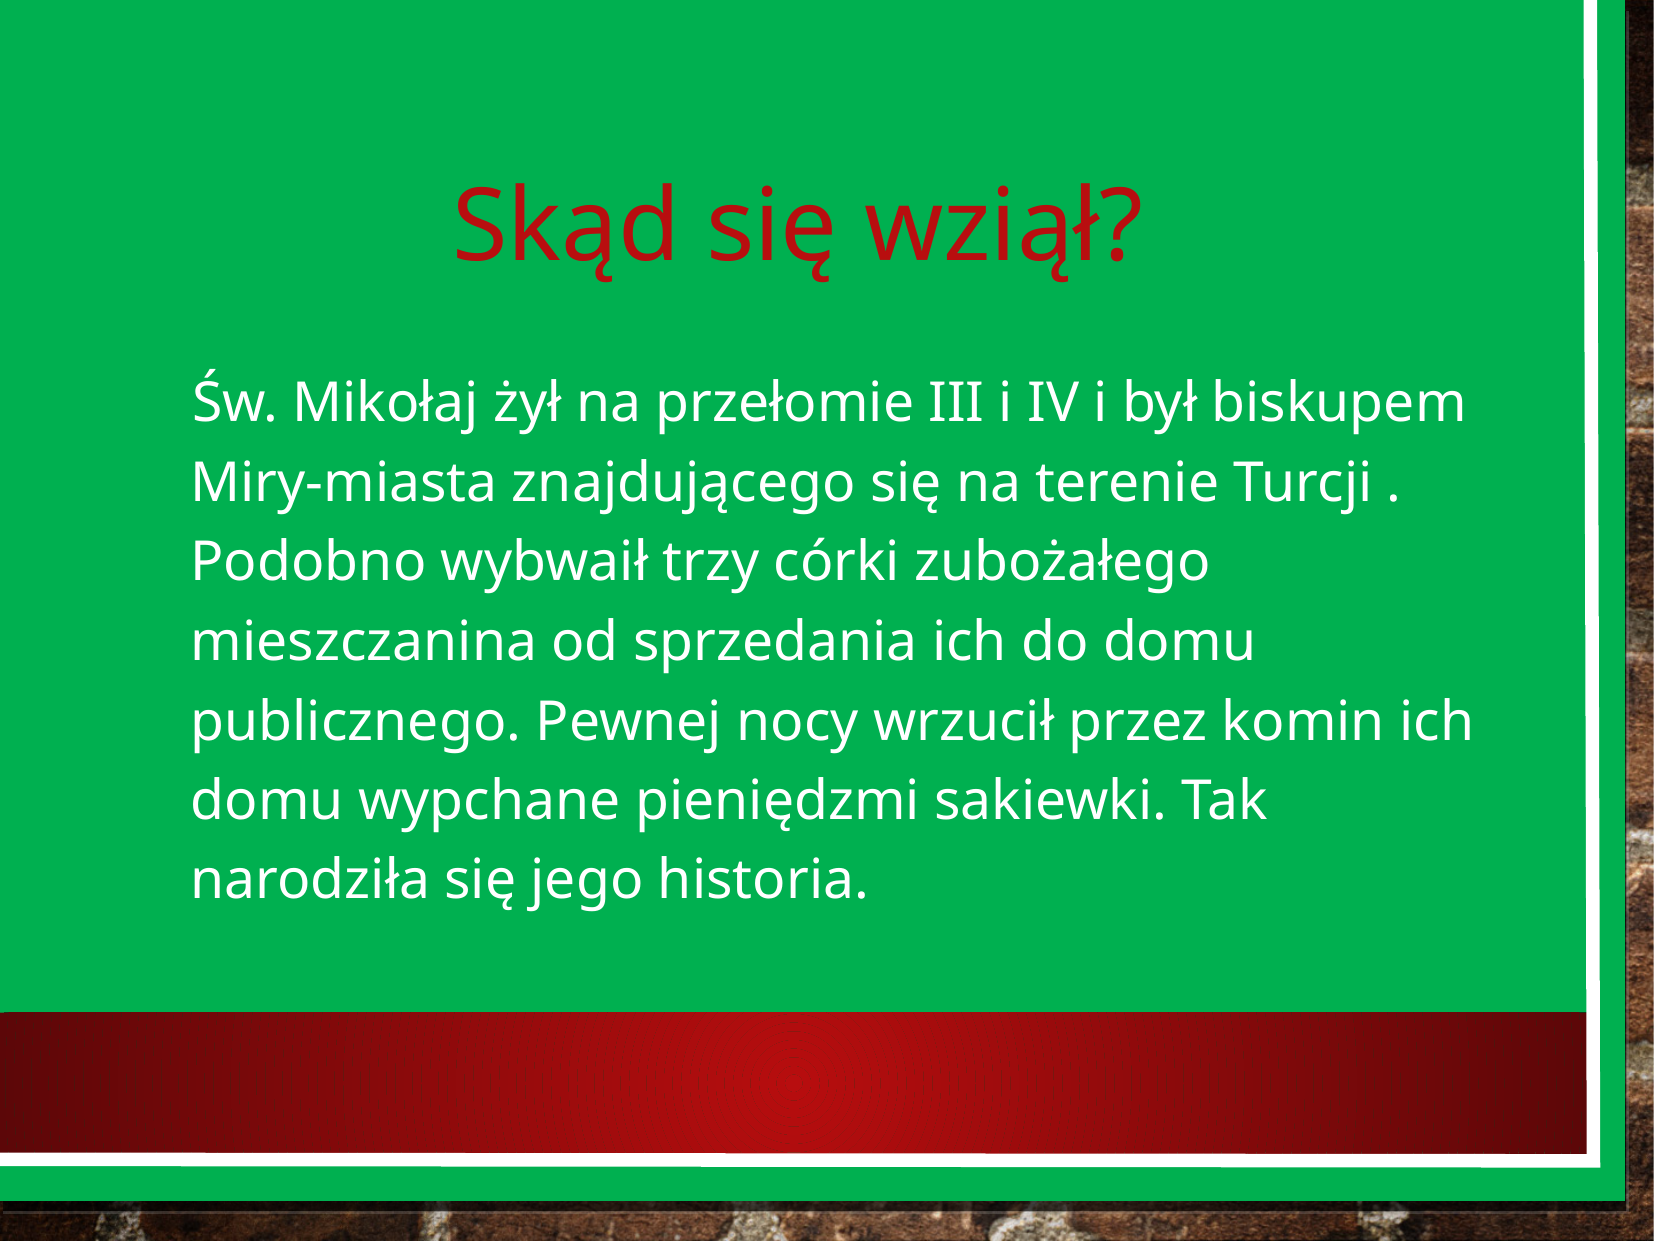

# Skąd się wziął?
 Św. Mikołaj żył na przełomie III i IV i był biskupem Miry-miasta znajdującego się na terenie Turcji . Podobno wybwaił trzy córki zubożałego mieszczanina od sprzedania ich do domu publicznego. Pewnej nocy wrzucił przez komin ich domu wypchane pieniędzmi sakiewki. Tak narodziła się jego historia.